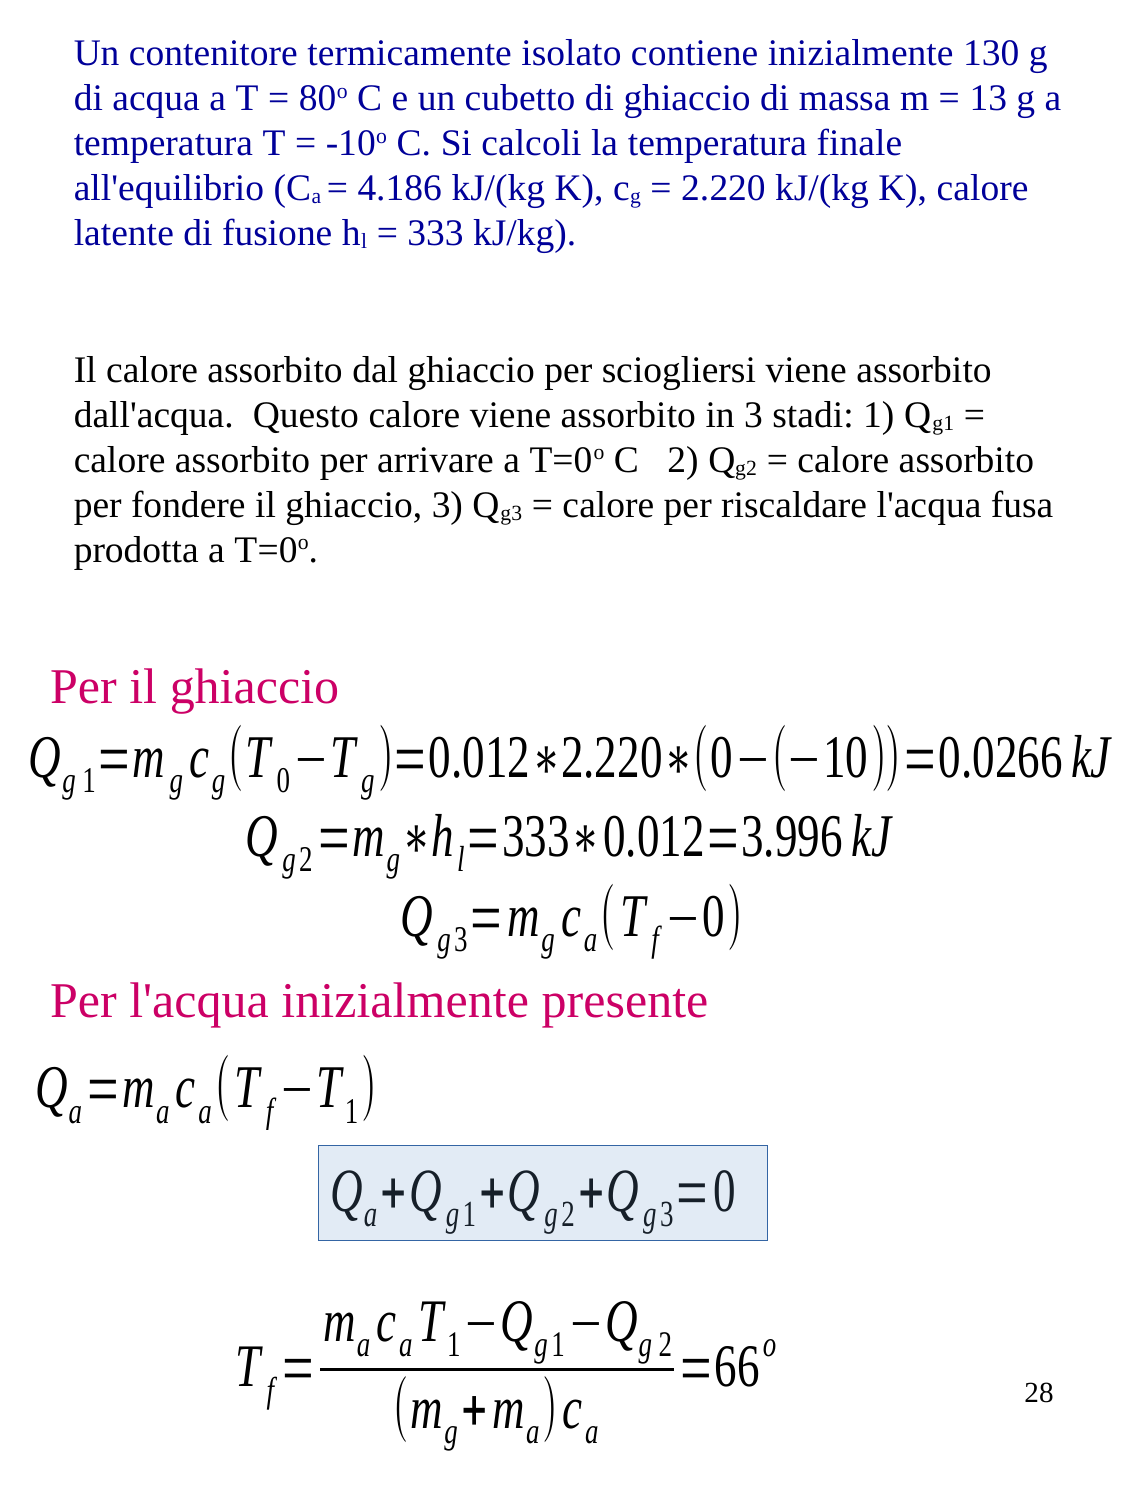

Un contenitore termicamente isolato contiene inizialmente 130 g di acqua a T = 80o C e un cubetto di ghiaccio di massa m = 13 g a temperatura T = -10o C. Si calcoli la temperatura finale all'equilibrio (Ca = 4.186 kJ/(kg K), cg = 2.220 kJ/(kg K), calore latente di fusione hl = 333 kJ/kg).
Il calore assorbito dal ghiaccio per sciogliersi viene assorbito dall'acqua. Questo calore viene assorbito in 3 stadi: 1) Qg1 = calore assorbito per arrivare a T=0o C 2) Qg2 = calore assorbito per fondere il ghiaccio, 3) Qg3 = calore per riscaldare l'acqua fusa prodotta a T=0o.
Per il ghiaccio
Per l'acqua inizialmente presente